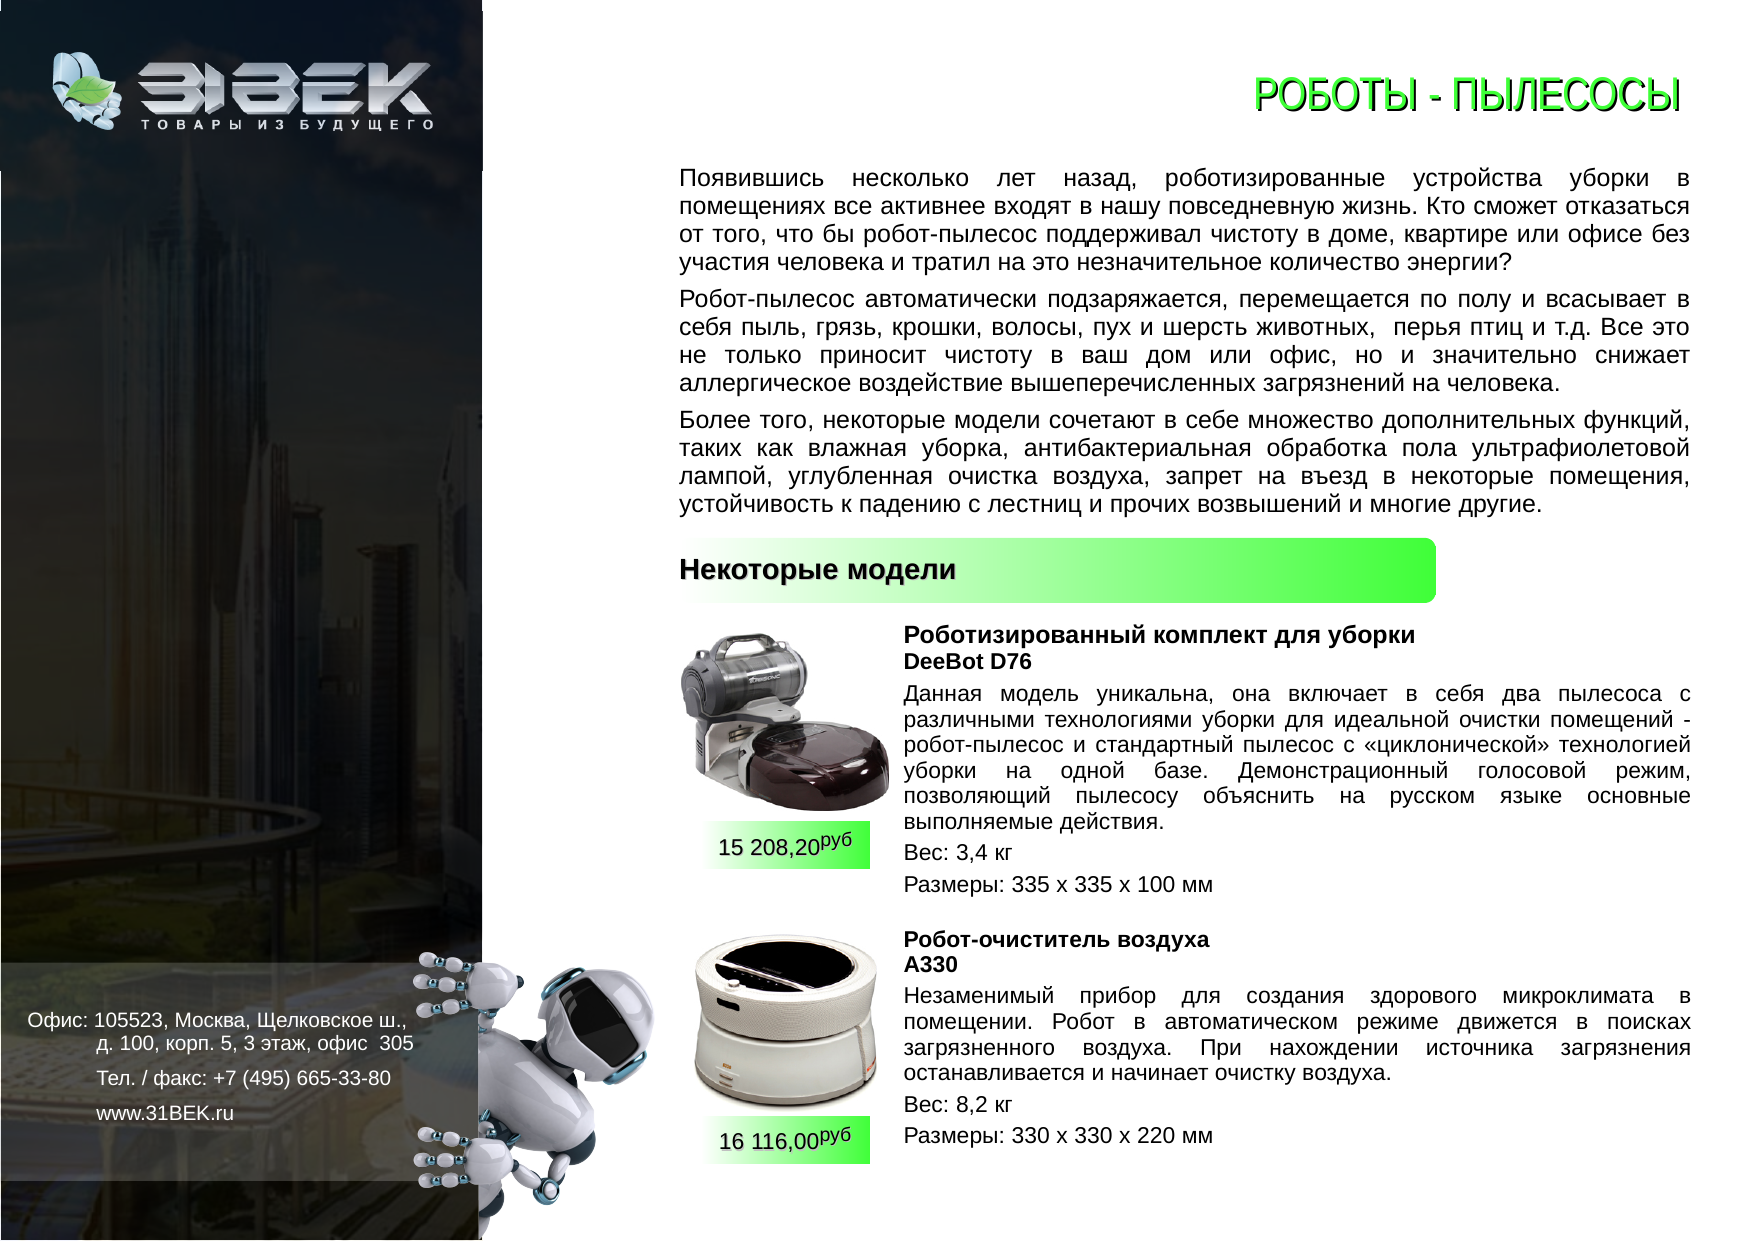

Офис: 105523, Москва, Щелковское ш.,
 д. 100, корп. 5, 3 этаж, офис 305
 Тел. / факс: +7 (495) 665-33-80
 www.31BEK.ru
РОБОТЫ - ПЫЛЕСОСЫ
Появившись несколько лет назад, роботизированные устройства уборки в помещениях все активнее входят в нашу повседневную жизнь. Кто сможет отказаться от того, что бы робот-пылесос поддерживал чистоту в доме, квартире или офисе без участия человека и тратил на это незначительное количество энергии?
Робот-пылесос автоматически подзаряжается, перемещается по полу и всасывает в себя пыль, грязь, крошки, волосы, пух и шерсть животных, перья птиц и т.д. Все это не только приносит чистоту в ваш дом или офис, но и значительно снижает аллергическое воздействие вышеперечисленных загрязнений на человека.
Более того, некоторые модели сочетают в себе множество дополнительных функций, таких как влажная уборка, антибактериальная обработка пола ультрафиолетовой лампой, углубленная очистка воздуха, запрет на въезд в некоторые помещения, устойчивость к падению с лестниц и прочих возвышений и многие другие.
Некоторые модели
Роботизированный комплект для уборки
DeeBot D76
Данная модель уникальна, она включает в себя два пылесоса с различными технологиями уборки для идеальной очистки помещений - робот-пылесос и стандартный пылесос с «циклонической» технологией уборки на одной базе. Демонстрационный голосовой режим, позволяющий пылесосу объяснить на русском языке основные выполняемые действия.
Вес: 3,4 кг
Размеры: 335 х 335 х 100 мм
Робот-очиститель воздуха
A330
Незаменимый прибор для создания здорового микроклимата в помещении. Робот в автоматическом режиме движется в поисках загрязненного воздуха. При нахождении источника загрязнения останавливается и начинает очистку воздуха.
Вес: 8,2 кг
Размеры: 330 х 330 х 220 мм
15 208,20руб
16 116,00руб